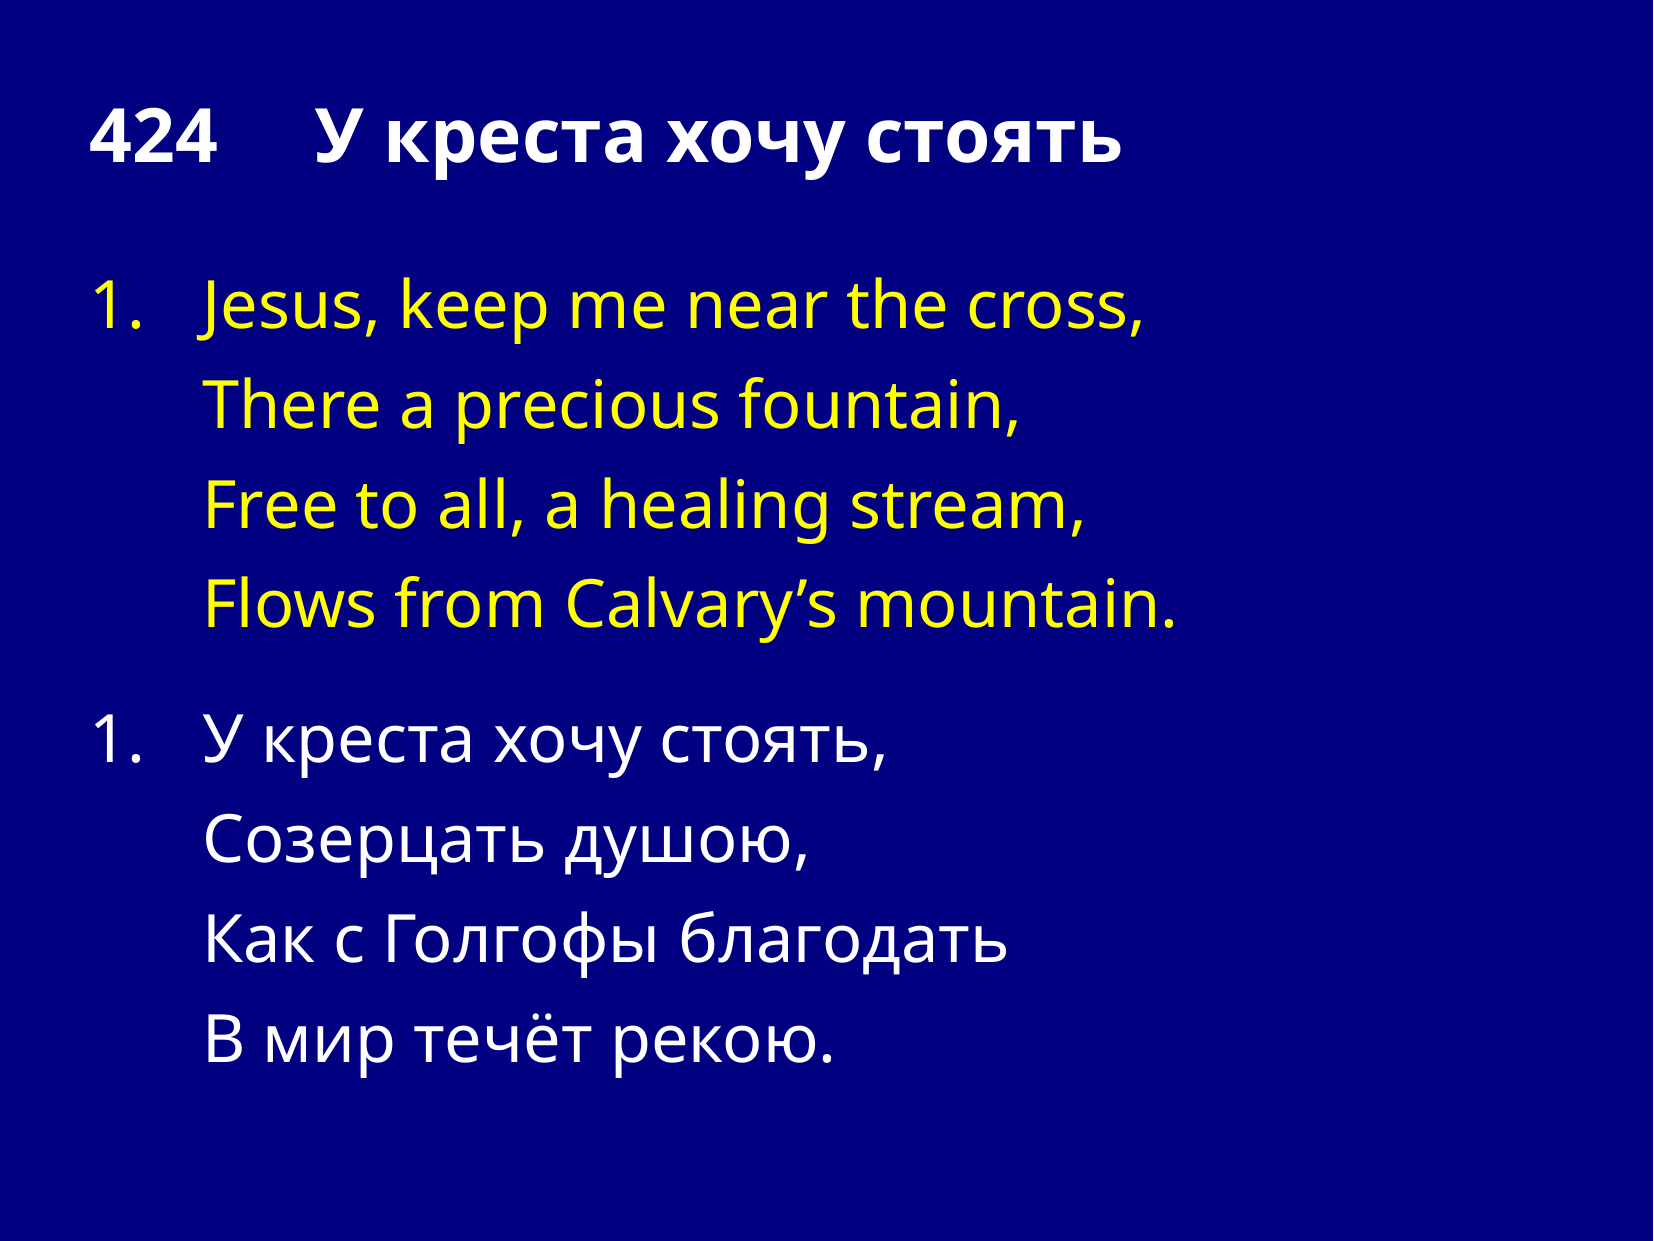

424	У креста хочу стоять
1.	Jesus, keep me near the cross,
	There a precious fountain,
	Free to all, a healing stream,
	Flows from Calvary’s mountain.
1.	У креста хочу стоять,
	Созерцать душою,
	Как с Голгофы благодать
	В мир течёт рекою.